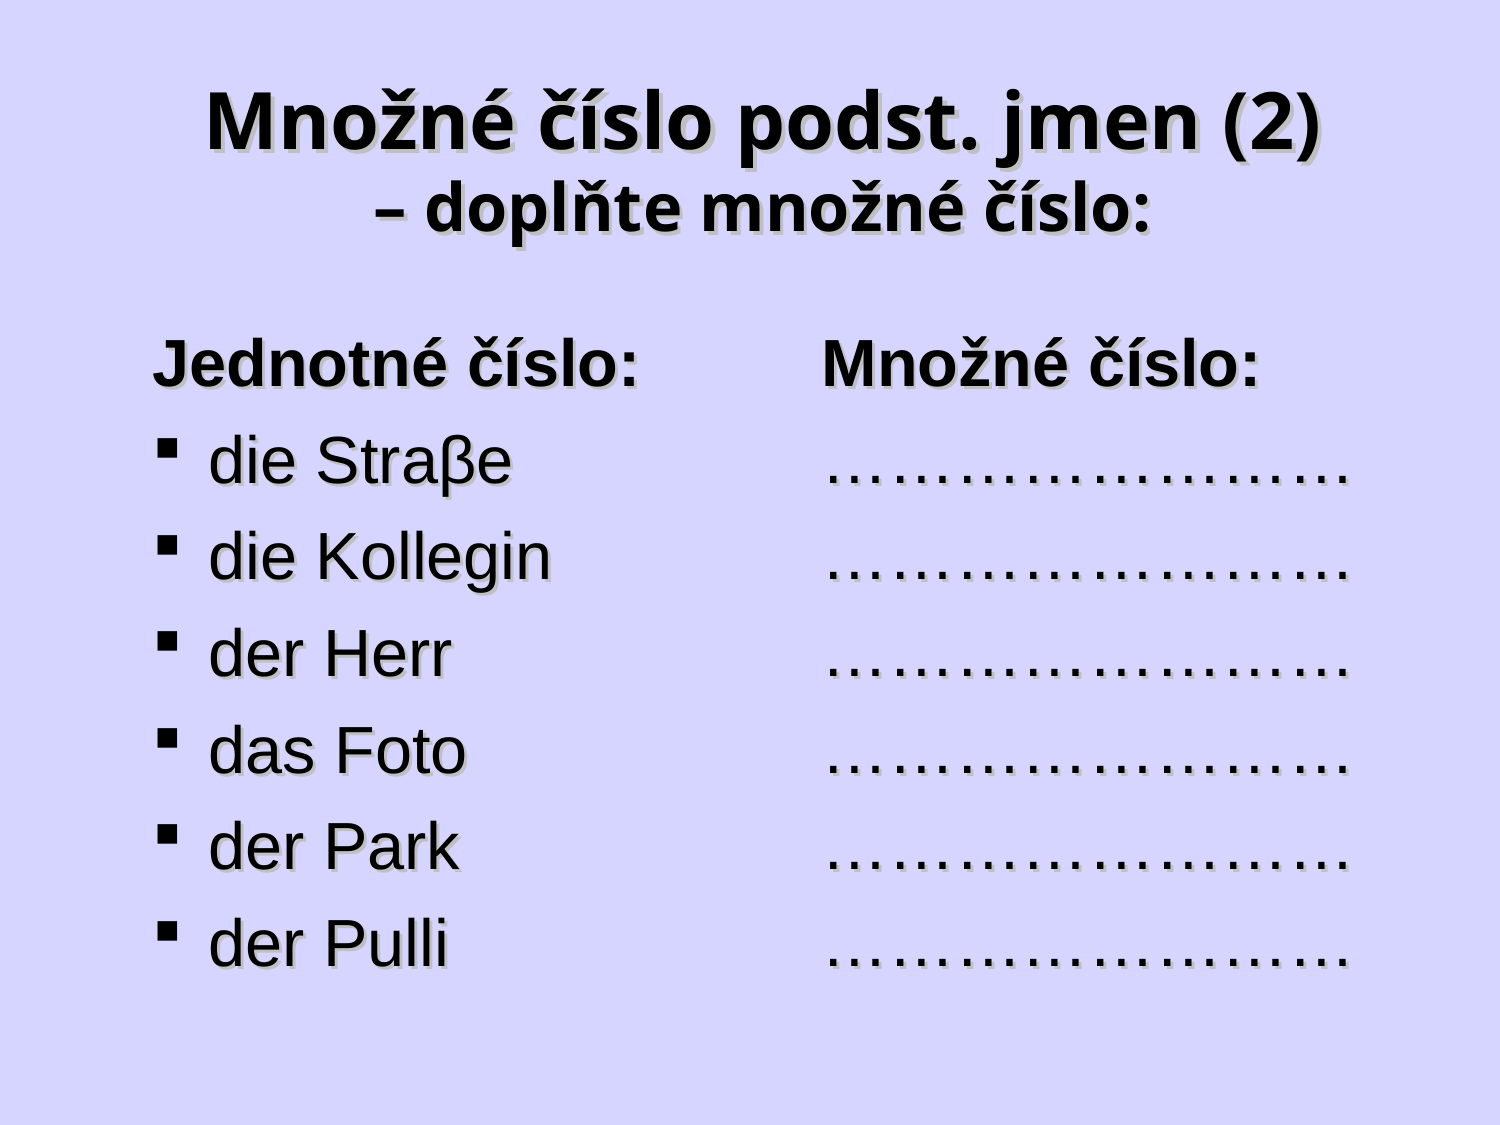

# Množné číslo podst. jmen (2) – doplňte množné číslo:
Jednotné číslo:
die Straβe
die Kollegin
der Herr
das Foto
der Park
der Pulli
Množné číslo:
……………………
……………………
……………………
……………………
……………………
……………………